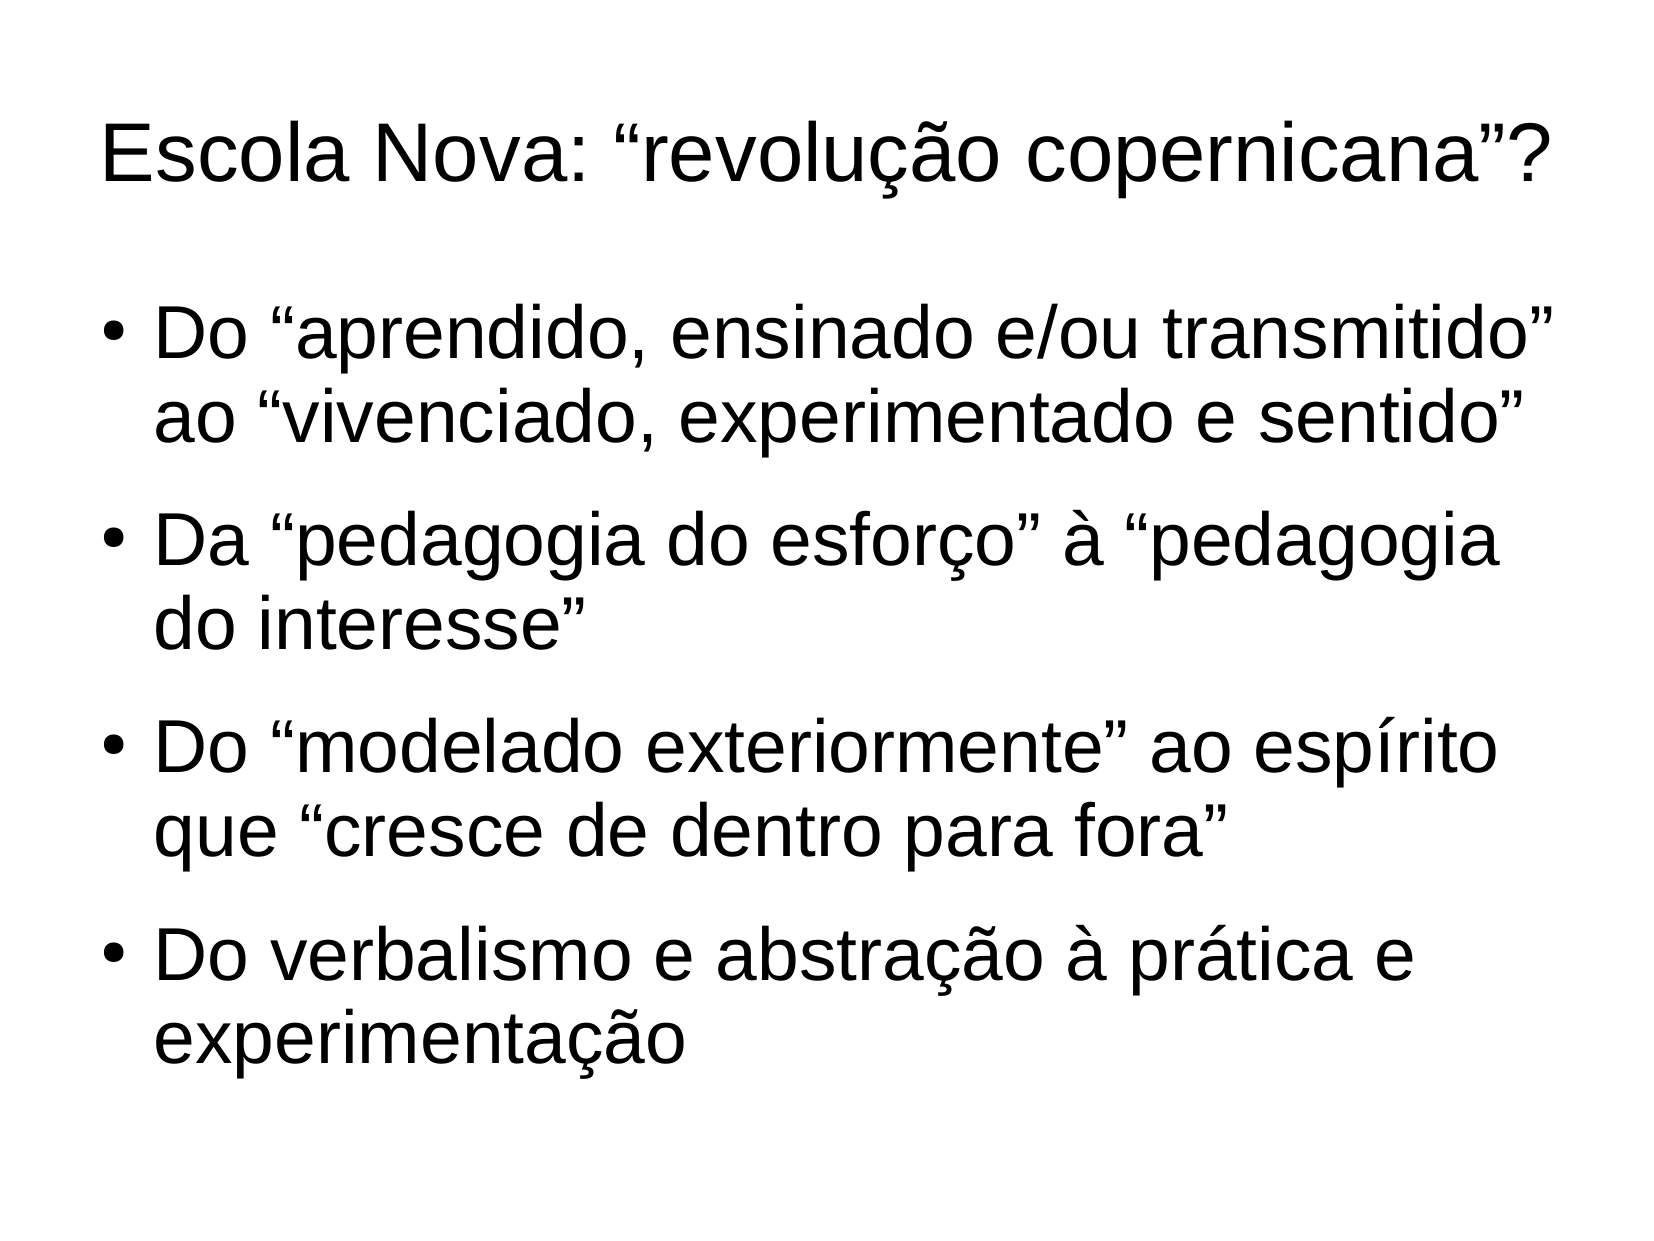

# Escola Nova: “revolução copernicana”?
Do “aprendido, ensinado e/ou transmitido” ao “vivenciado, experimentado e sentido”
Da “pedagogia do esforço” à “pedagogia do interesse”
Do “modelado exteriormente” ao espírito que “cresce de dentro para fora”
Do verbalismo e abstração à prática e experimentação